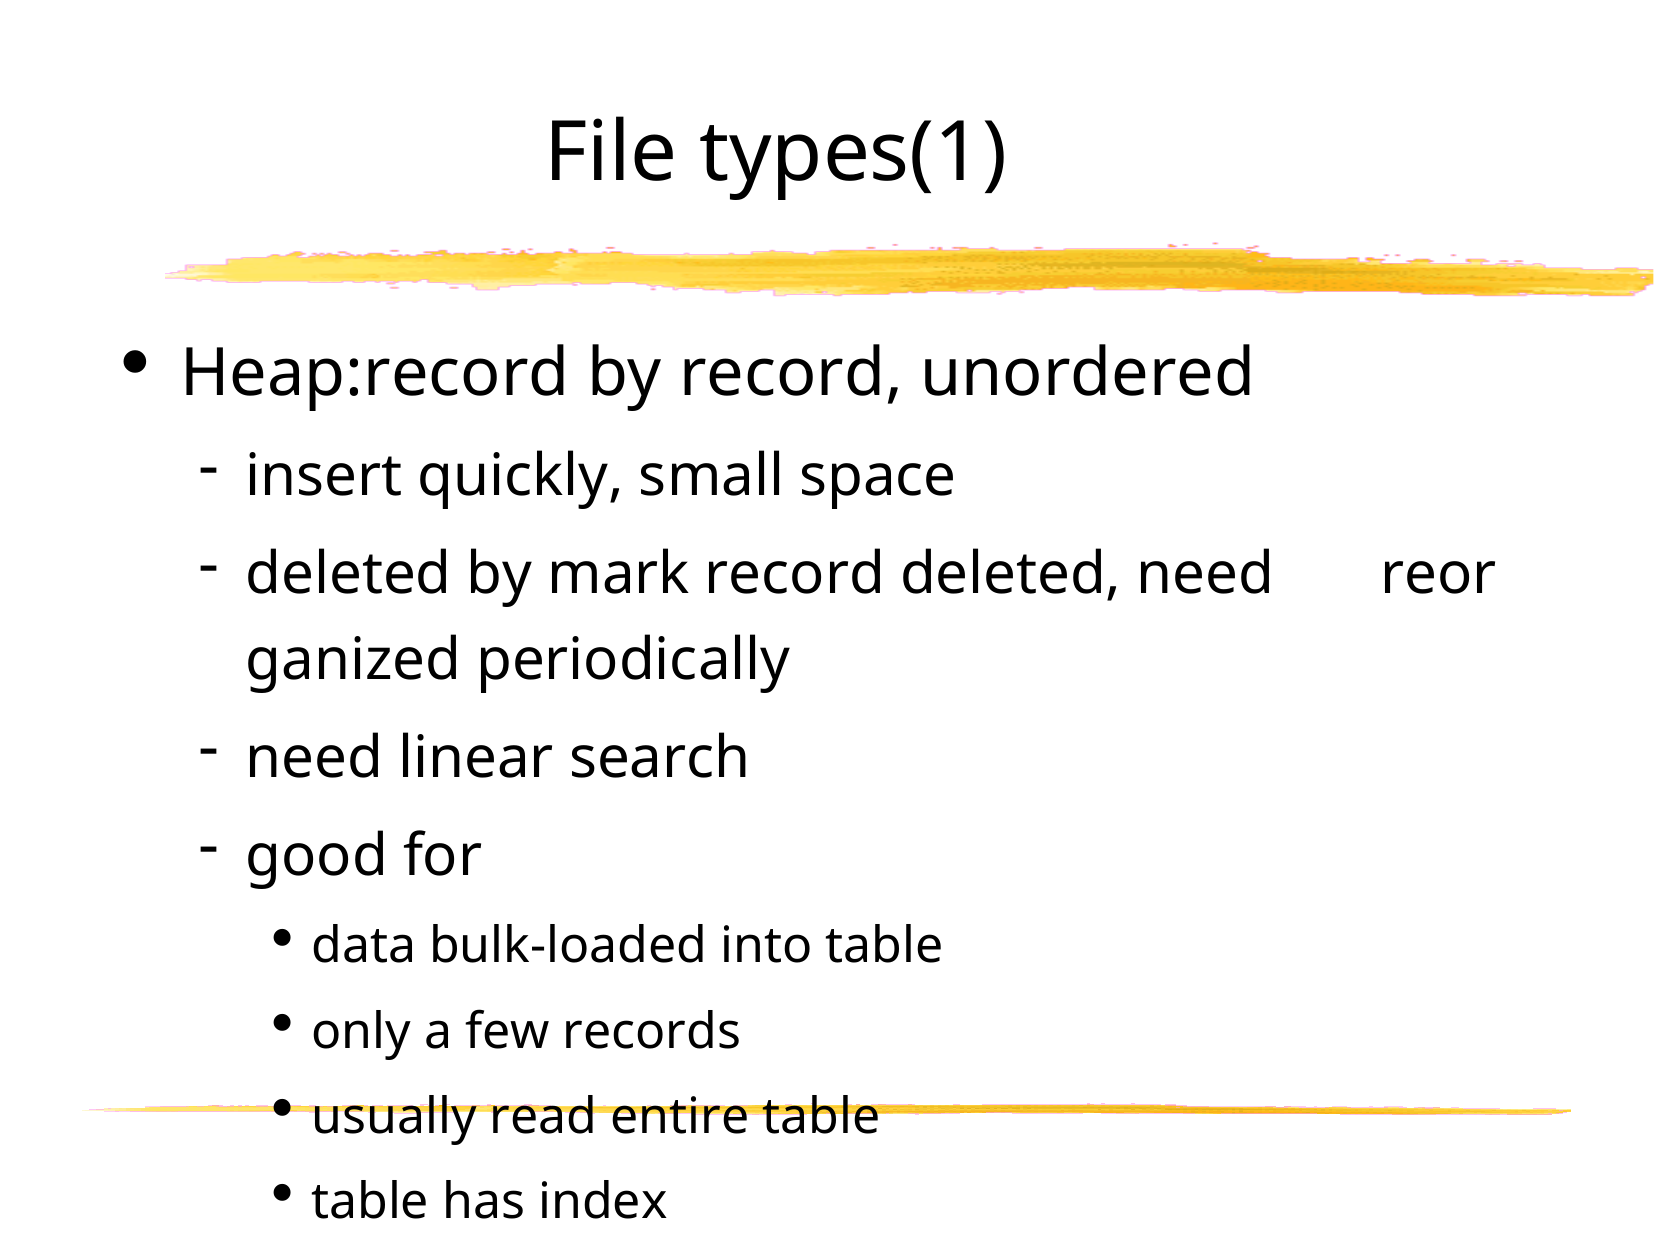

# File types(1)
Heap:record by record, unordered
insert quickly, small space
deleted by mark record deleted, need reorganized periodically
need linear search
good for
data bulk-loaded into table
only a few records
usually read entire table
table has index